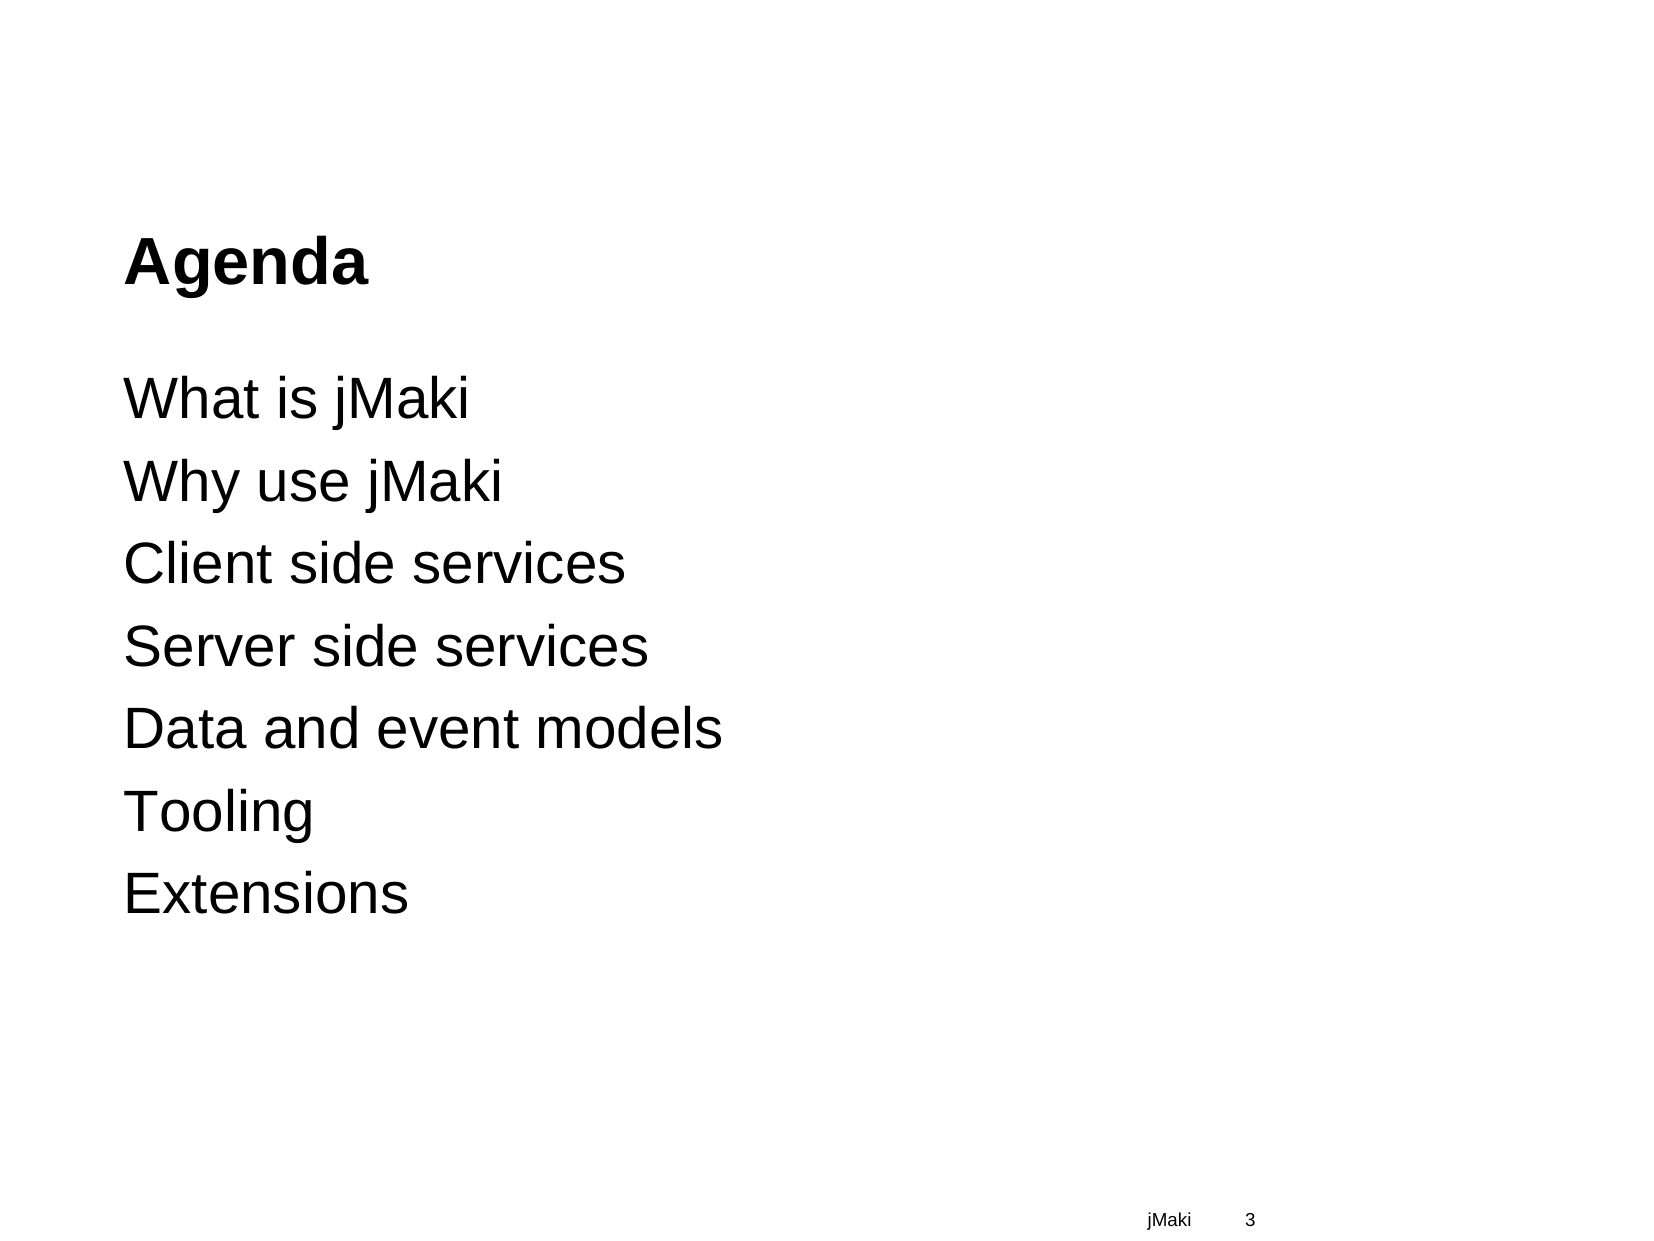

# Agenda
What is jMaki
Why use jMaki
Client side services
Server side services
Data and event models
Tooling
Extensions